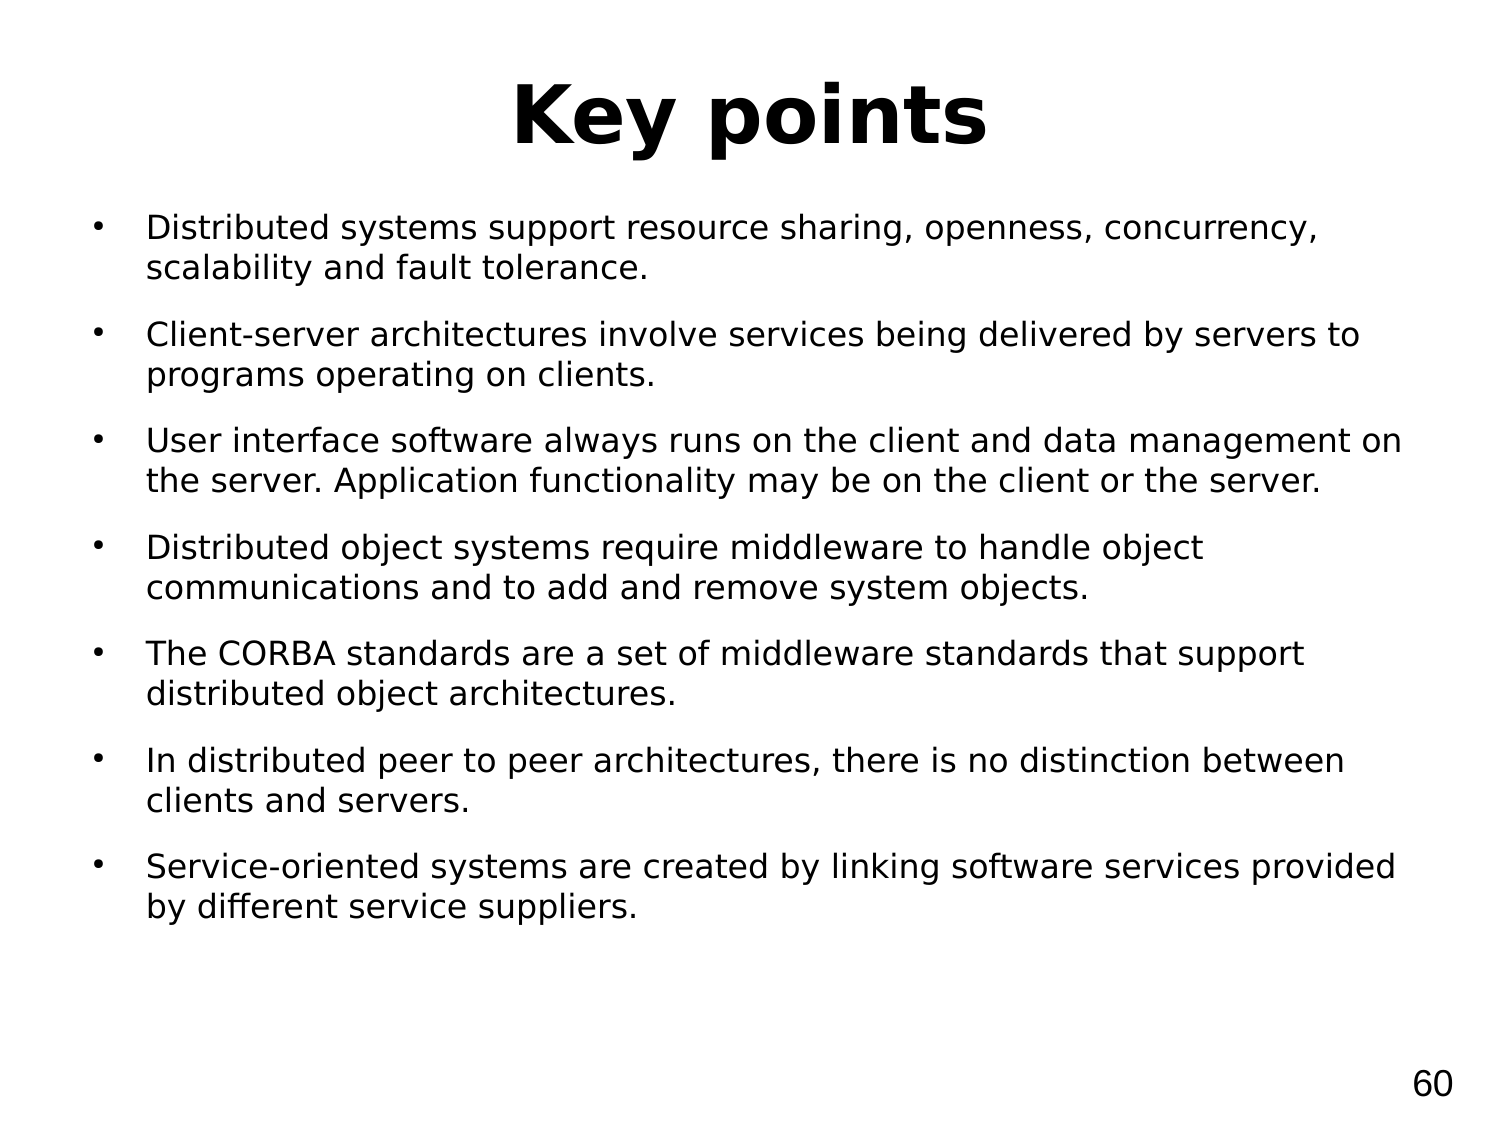

# Key points
Distributed systems support resource sharing, openness, concurrency, scalability and fault tolerance.
Client-server architectures involve services being delivered by servers to programs operating on clients.
User interface software always runs on the client and data management on the server. Application functionality may be on the client or the server.
Distributed object systems require middleware to handle object communications and to add and remove system objects.
The CORBA standards are a set of middleware standards that support distributed object architectures.
In distributed peer to peer architectures, there is no distinction between clients and servers.
Service-oriented systems are created by linking software services provided by different service suppliers.